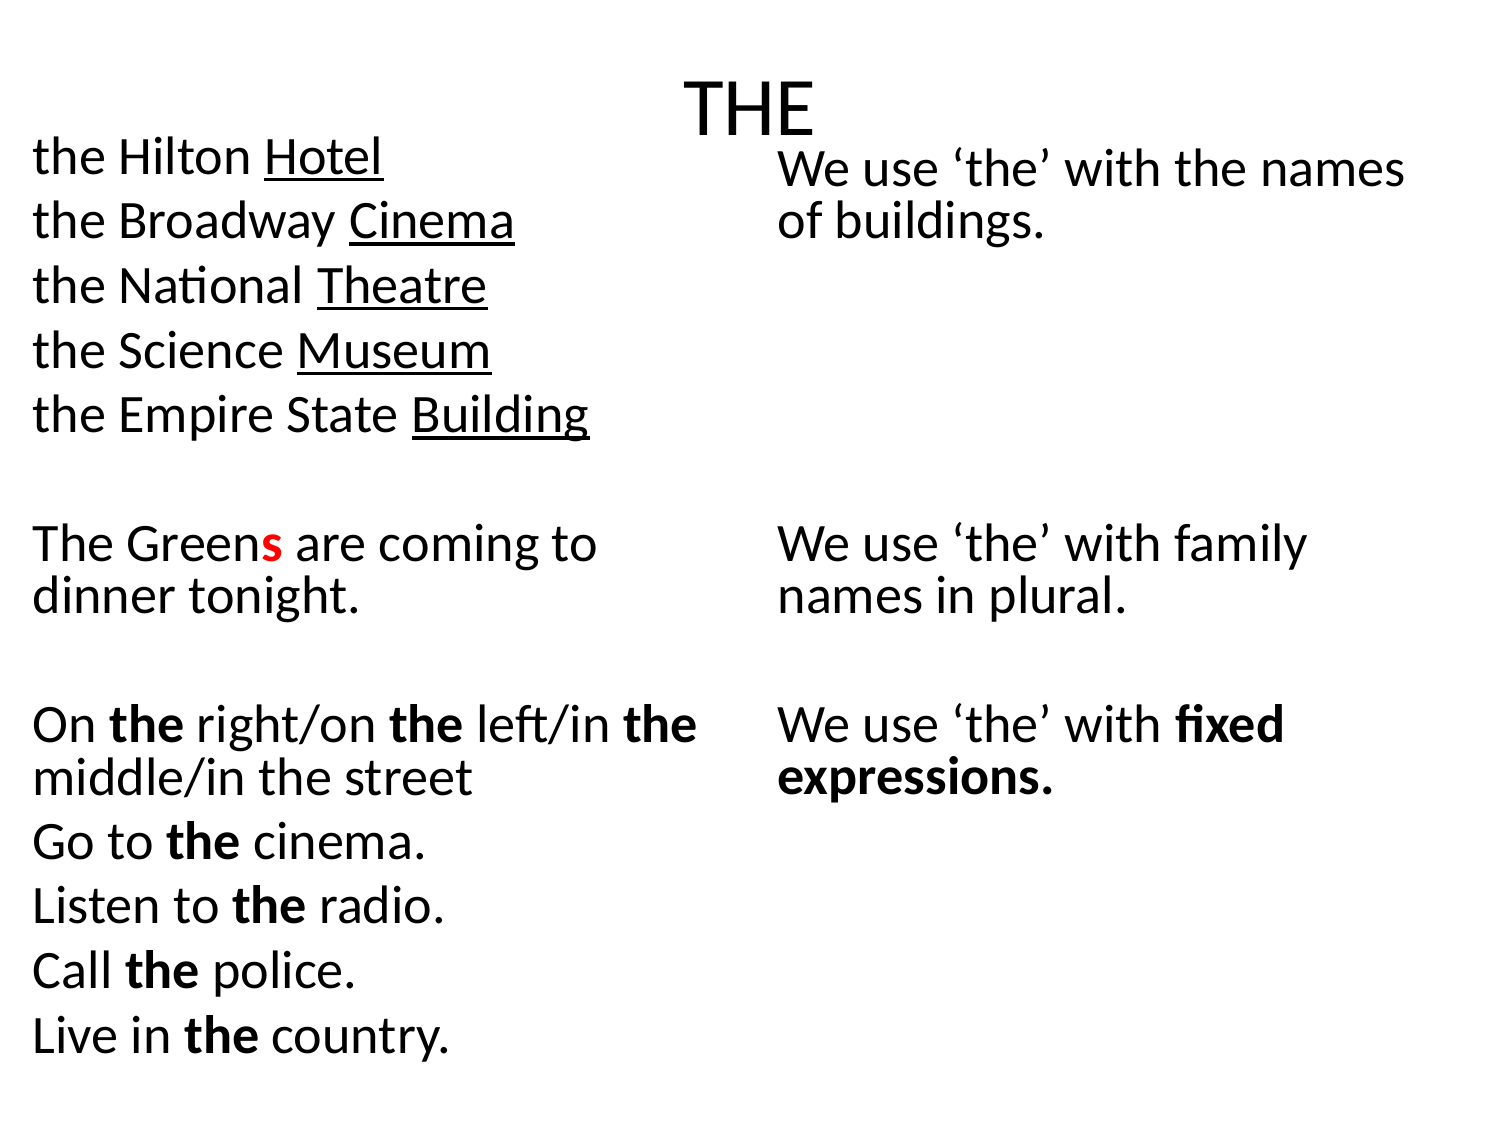

# THE
the Hilton Hotel
the Broadway Cinema
the National Theatre
the Science Museum
the Empire State Building
The Greens are coming to dinner tonight.
On the right/on the left/in the middle/in the street
Go to the cinema.
Listen to the radio.
Call the police.
Live in the country.
We use ‘the’ with the names of buildings.
We use ‘the’ with family names in plural.
We use ‘the’ with fixed expressions.